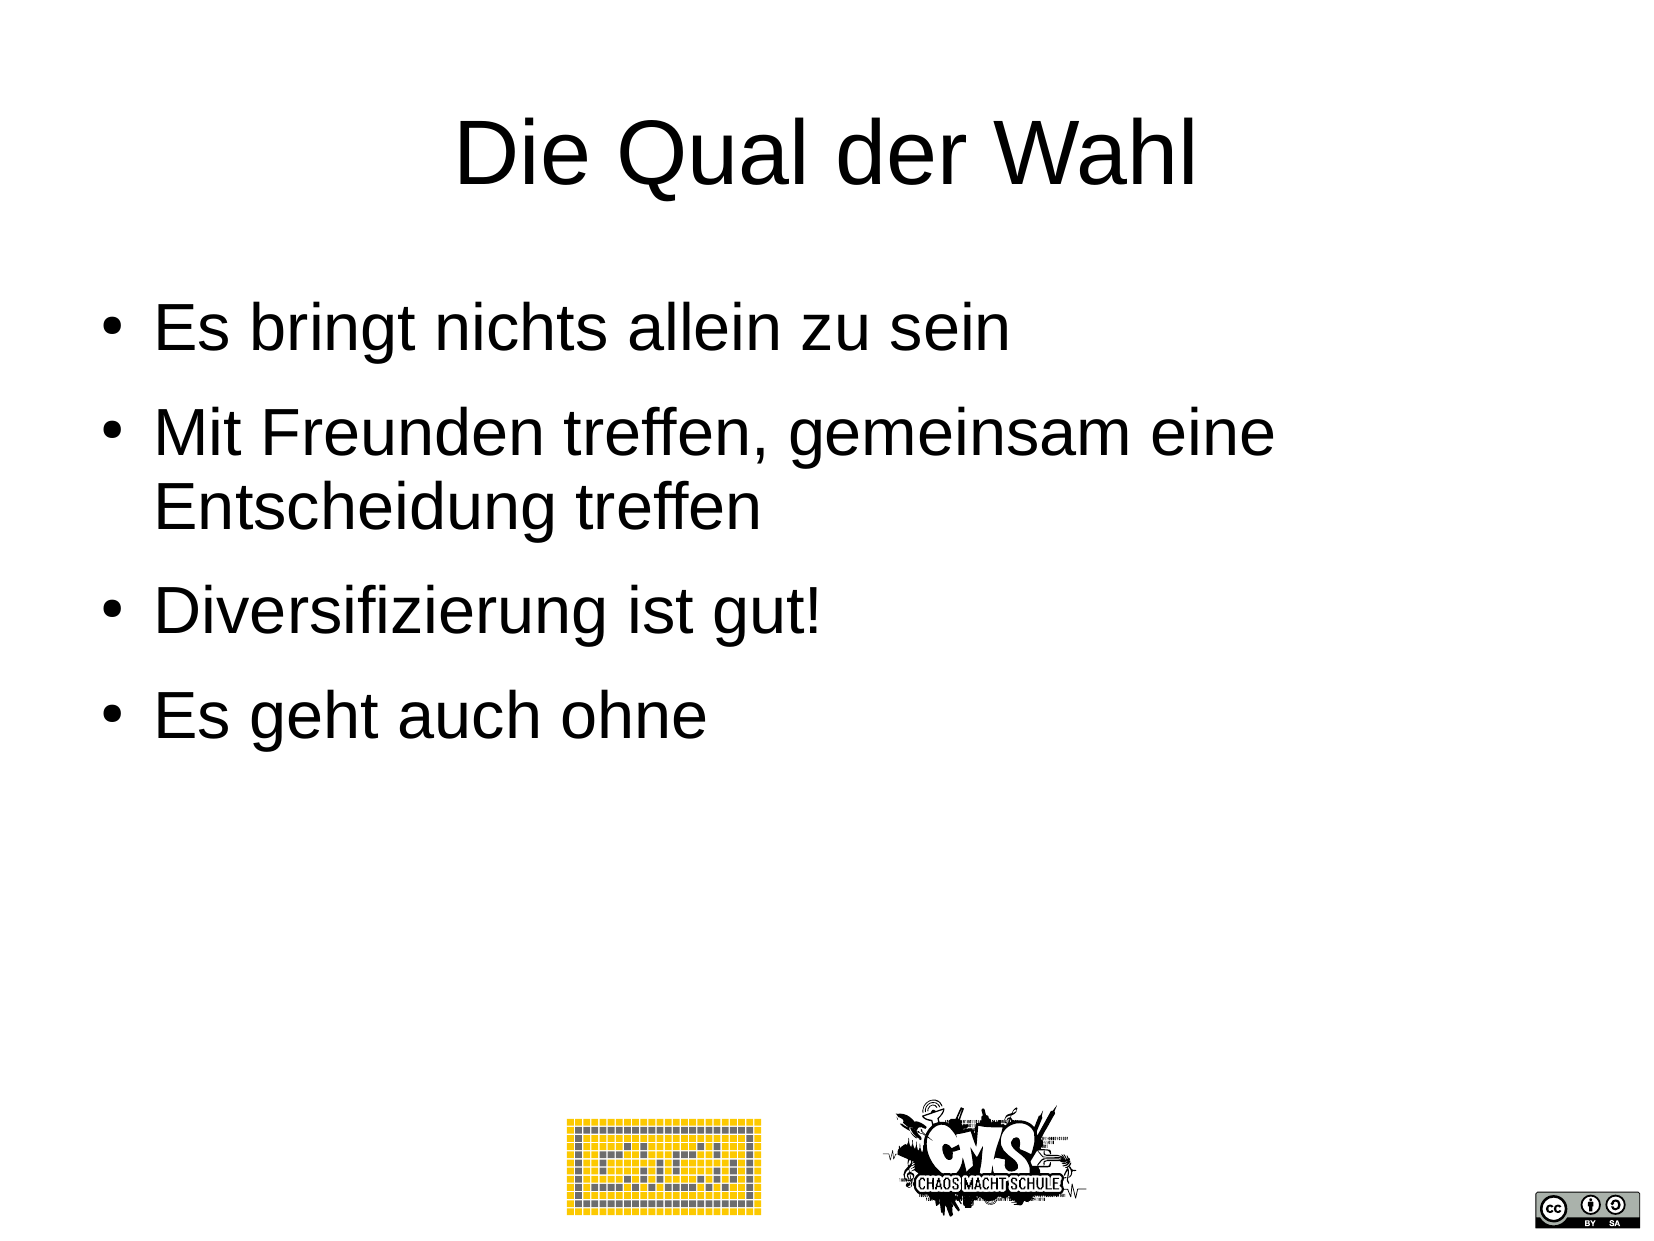

# Die Qual der Wahl
Es bringt nichts allein zu sein
Mit Freunden treffen, gemeinsam eine Entscheidung treffen
Diversifizierung ist gut!
Es geht auch ohne